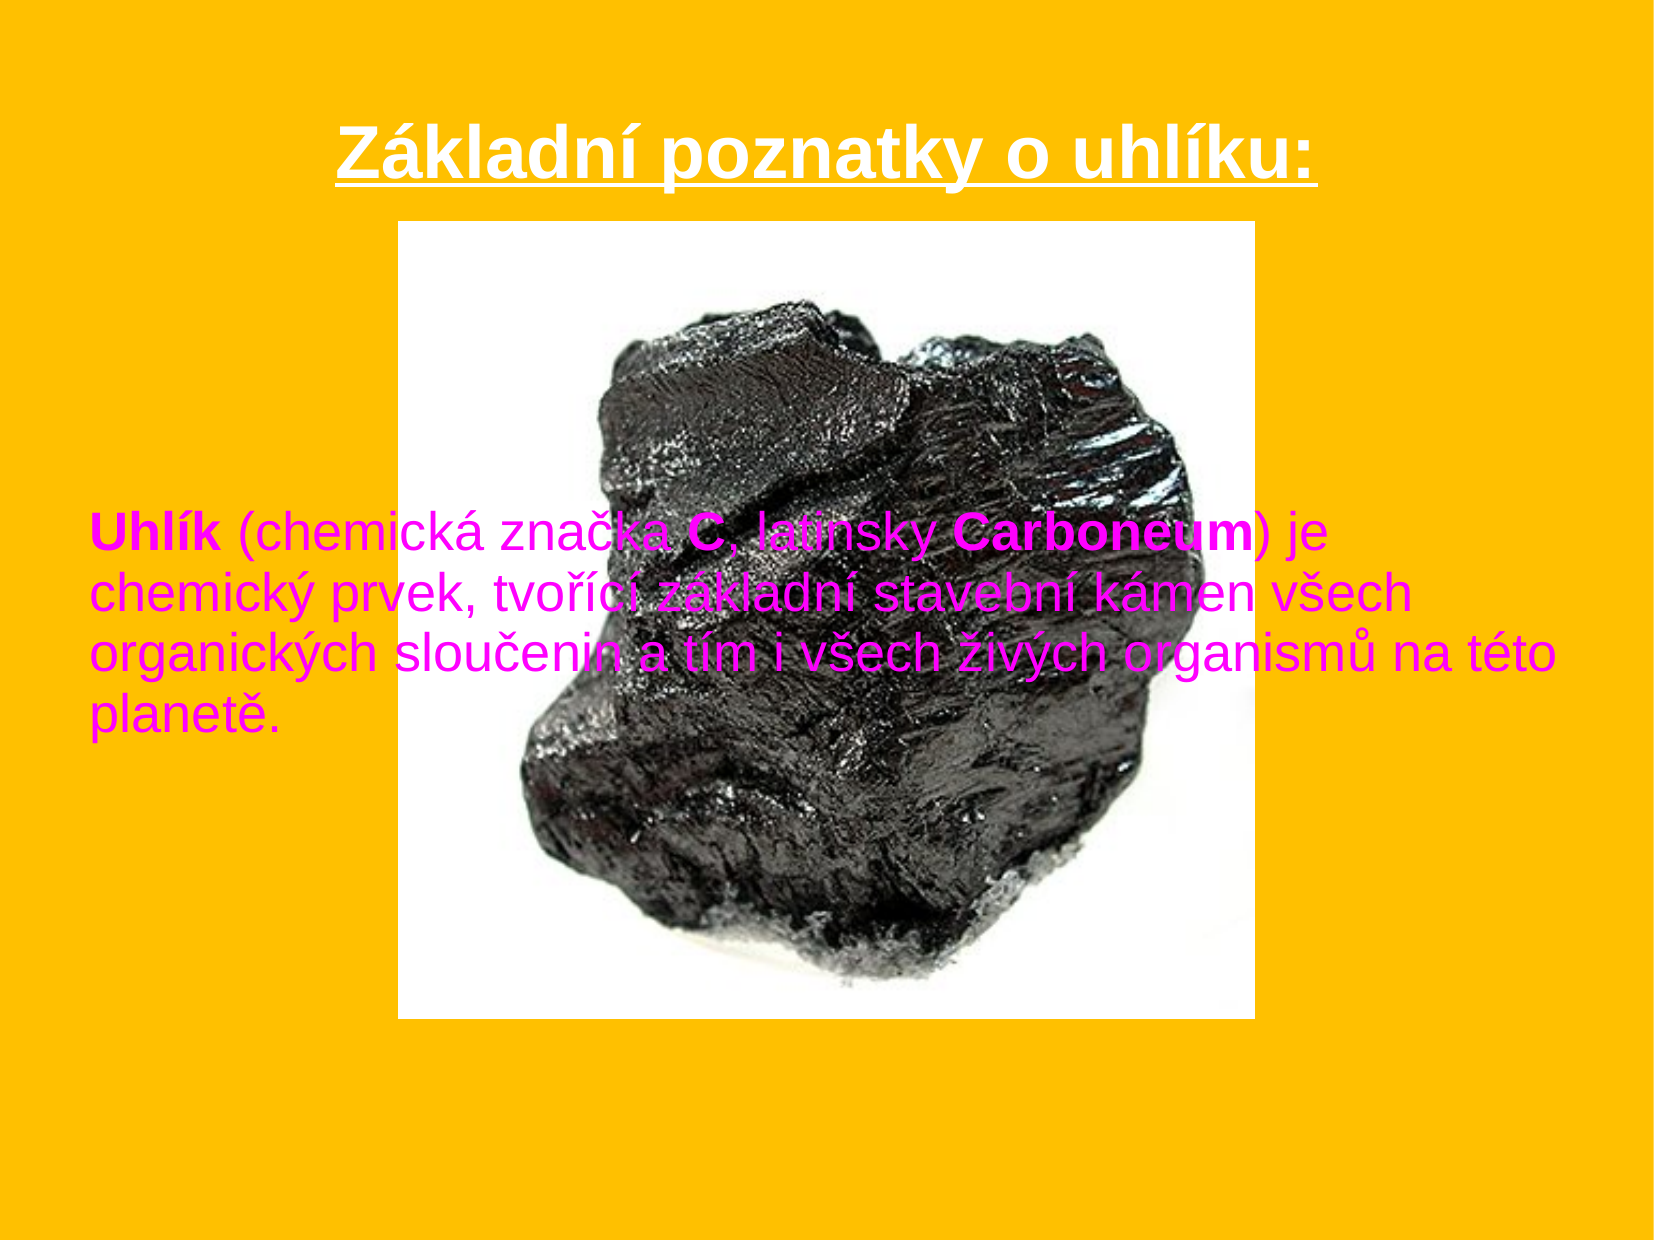

# Základní poznatky o uhlíku:
Uhlík (chemická značka C, latinsky Carboneum) je chemický prvek, tvořící základní stavební kámen všech organických sloučenin a tím i všech živých organismů na této planetě.